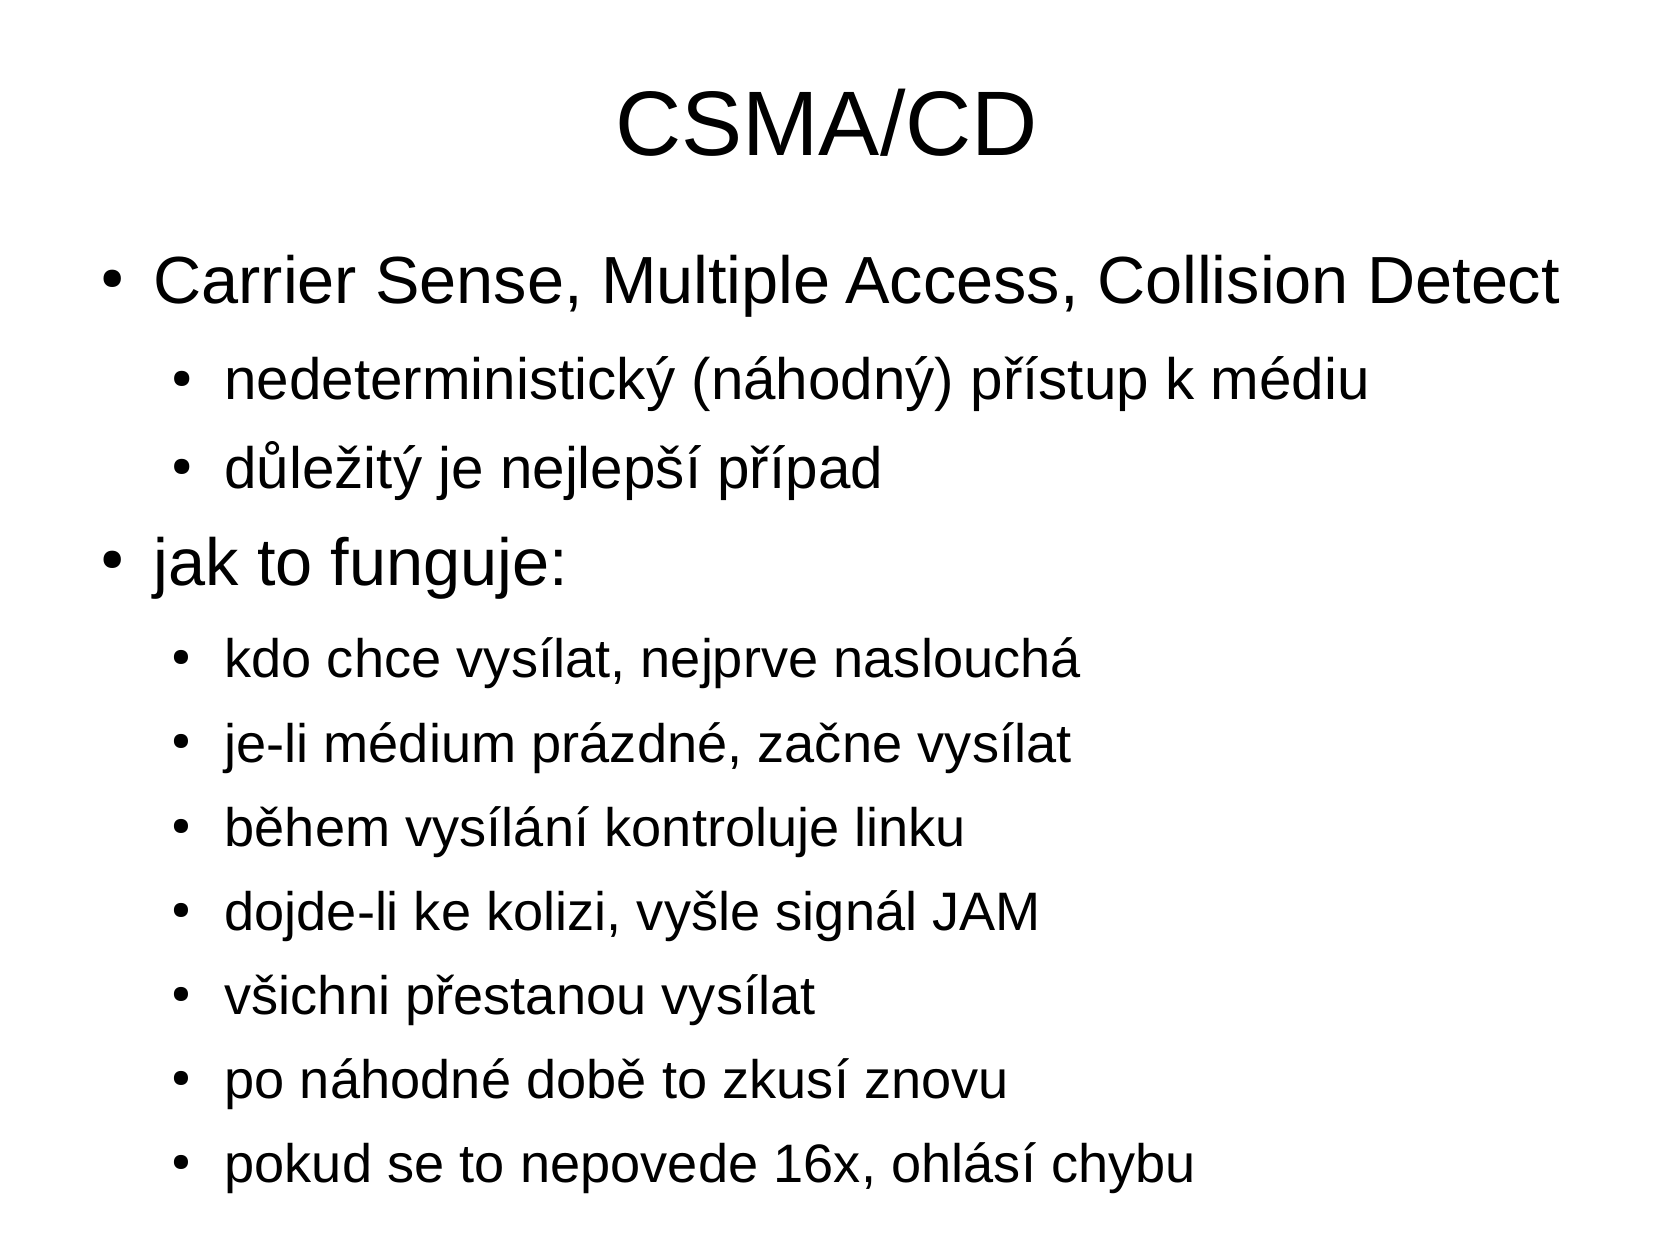

# CSMA/CD
Carrier Sense, Multiple Access, Collision Detect
nedeterministický (náhodný) přístup k médiu
důležitý je nejlepší případ
jak to funguje:
kdo chce vysílat, nejprve naslouchá
je-li médium prázdné, začne vysílat
během vysílání kontroluje linku
dojde-li ke kolizi, vyšle signál JAM
všichni přestanou vysílat
po náhodné době to zkusí znovu
pokud se to nepovede 16x, ohlásí chybu